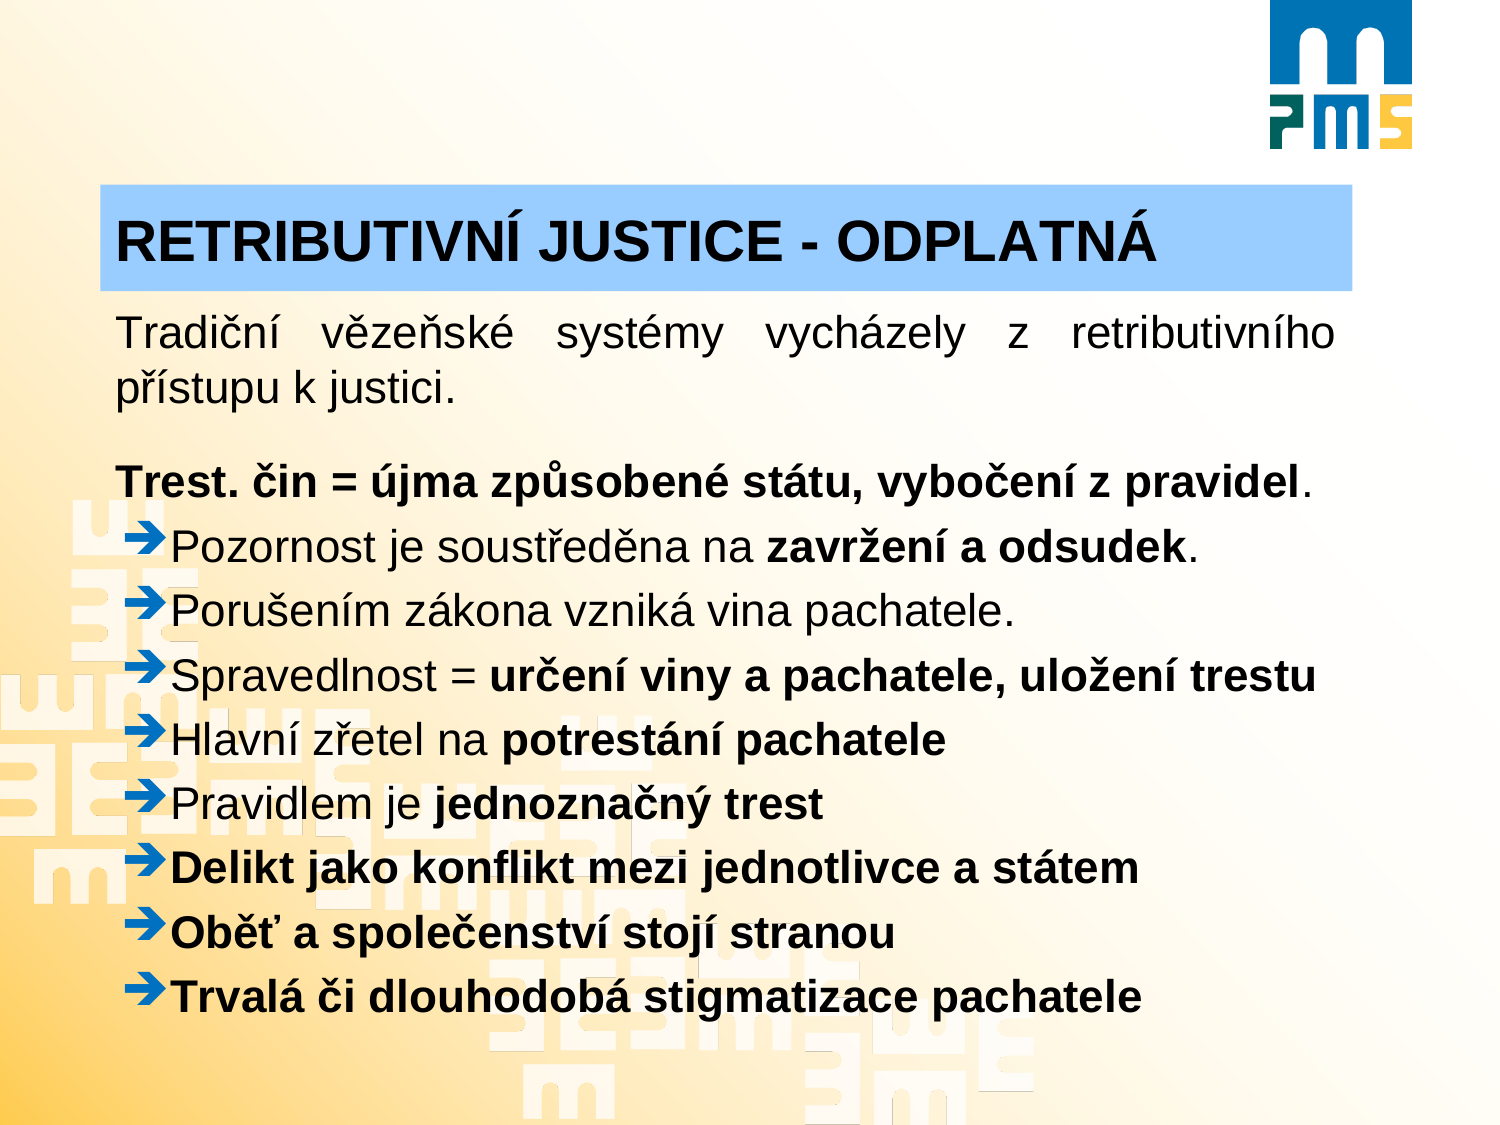

# RETRIBUTIVNÍ JUSTICE - ODPLATNÁ
Tradiční vězeňské systémy vycházely z retributivního přístupu k justici.
Trest. čin = újma způsobené státu, vybočení z pravidel.
Pozornost je soustředěna na zavržení a odsudek.
Porušením zákona vzniká vina pachatele.
Spravedlnost = určení viny a pachatele, uložení trestu
Hlavní zřetel na potrestání pachatele
Pravidlem je jednoznačný trest
Delikt jako konflikt mezi jednotlivce a státem
Oběť a společenství stojí stranou
Trvalá či dlouhodobá stigmatizace pachatele